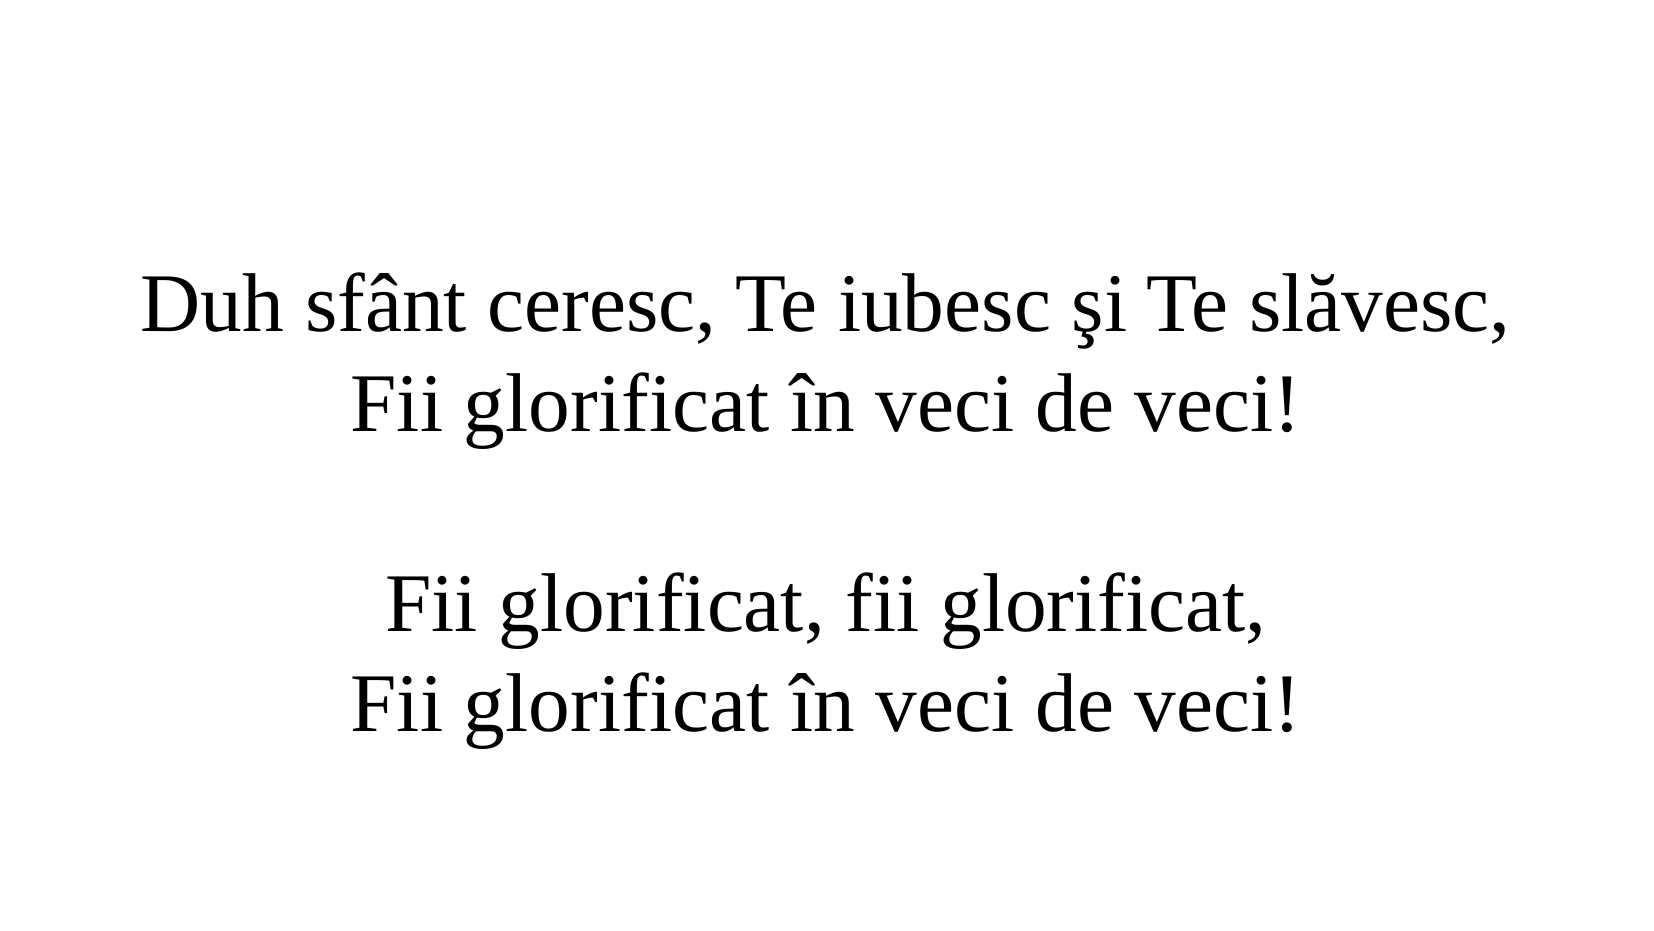

# Duh sfânt ceresc, Te iubesc şi Te slăvesc, Fii glorificat în veci de veci!
Fii glorificat, fii glorificat,
Fii glorificat în veci de veci!